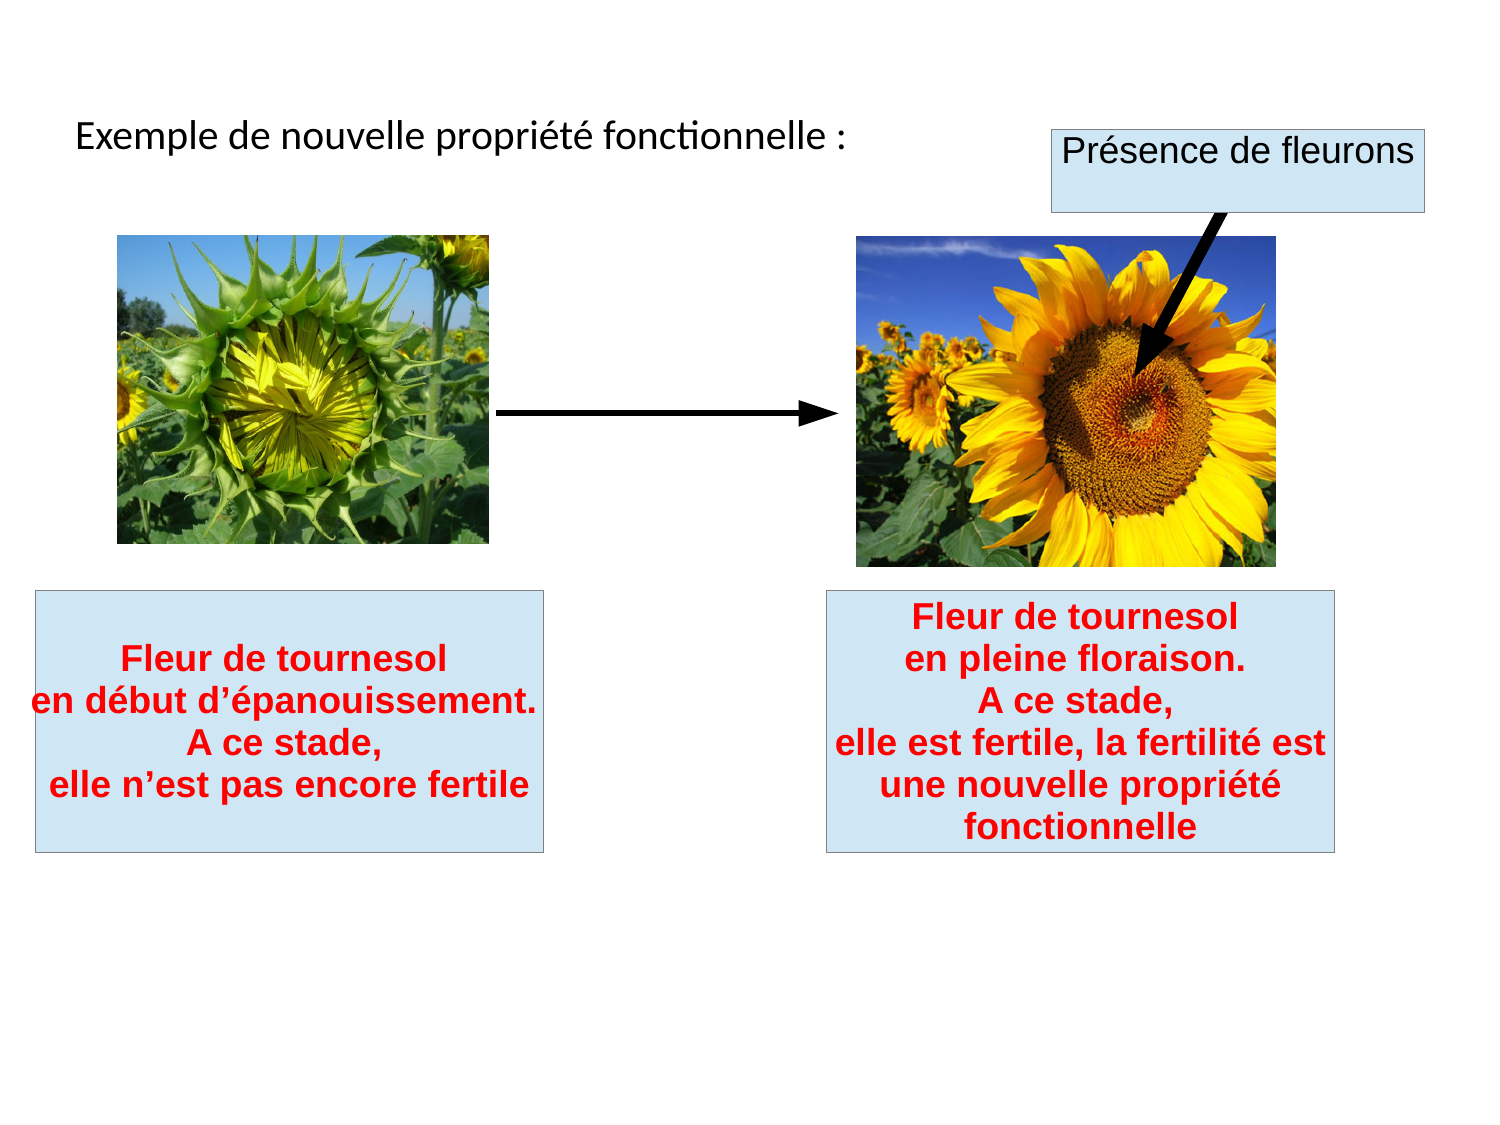

# Exemple de nouvelle propriété fonctionnelle :
Présence de fleurons
Fleur de tournesol
en début d’épanouissement.
A ce stade,
elle n’est pas encore fertile
Fleur de tournesol
en pleine floraison.
A ce stade,
elle est fertile, la fertilité est
une nouvelle propriété
fonctionnelle